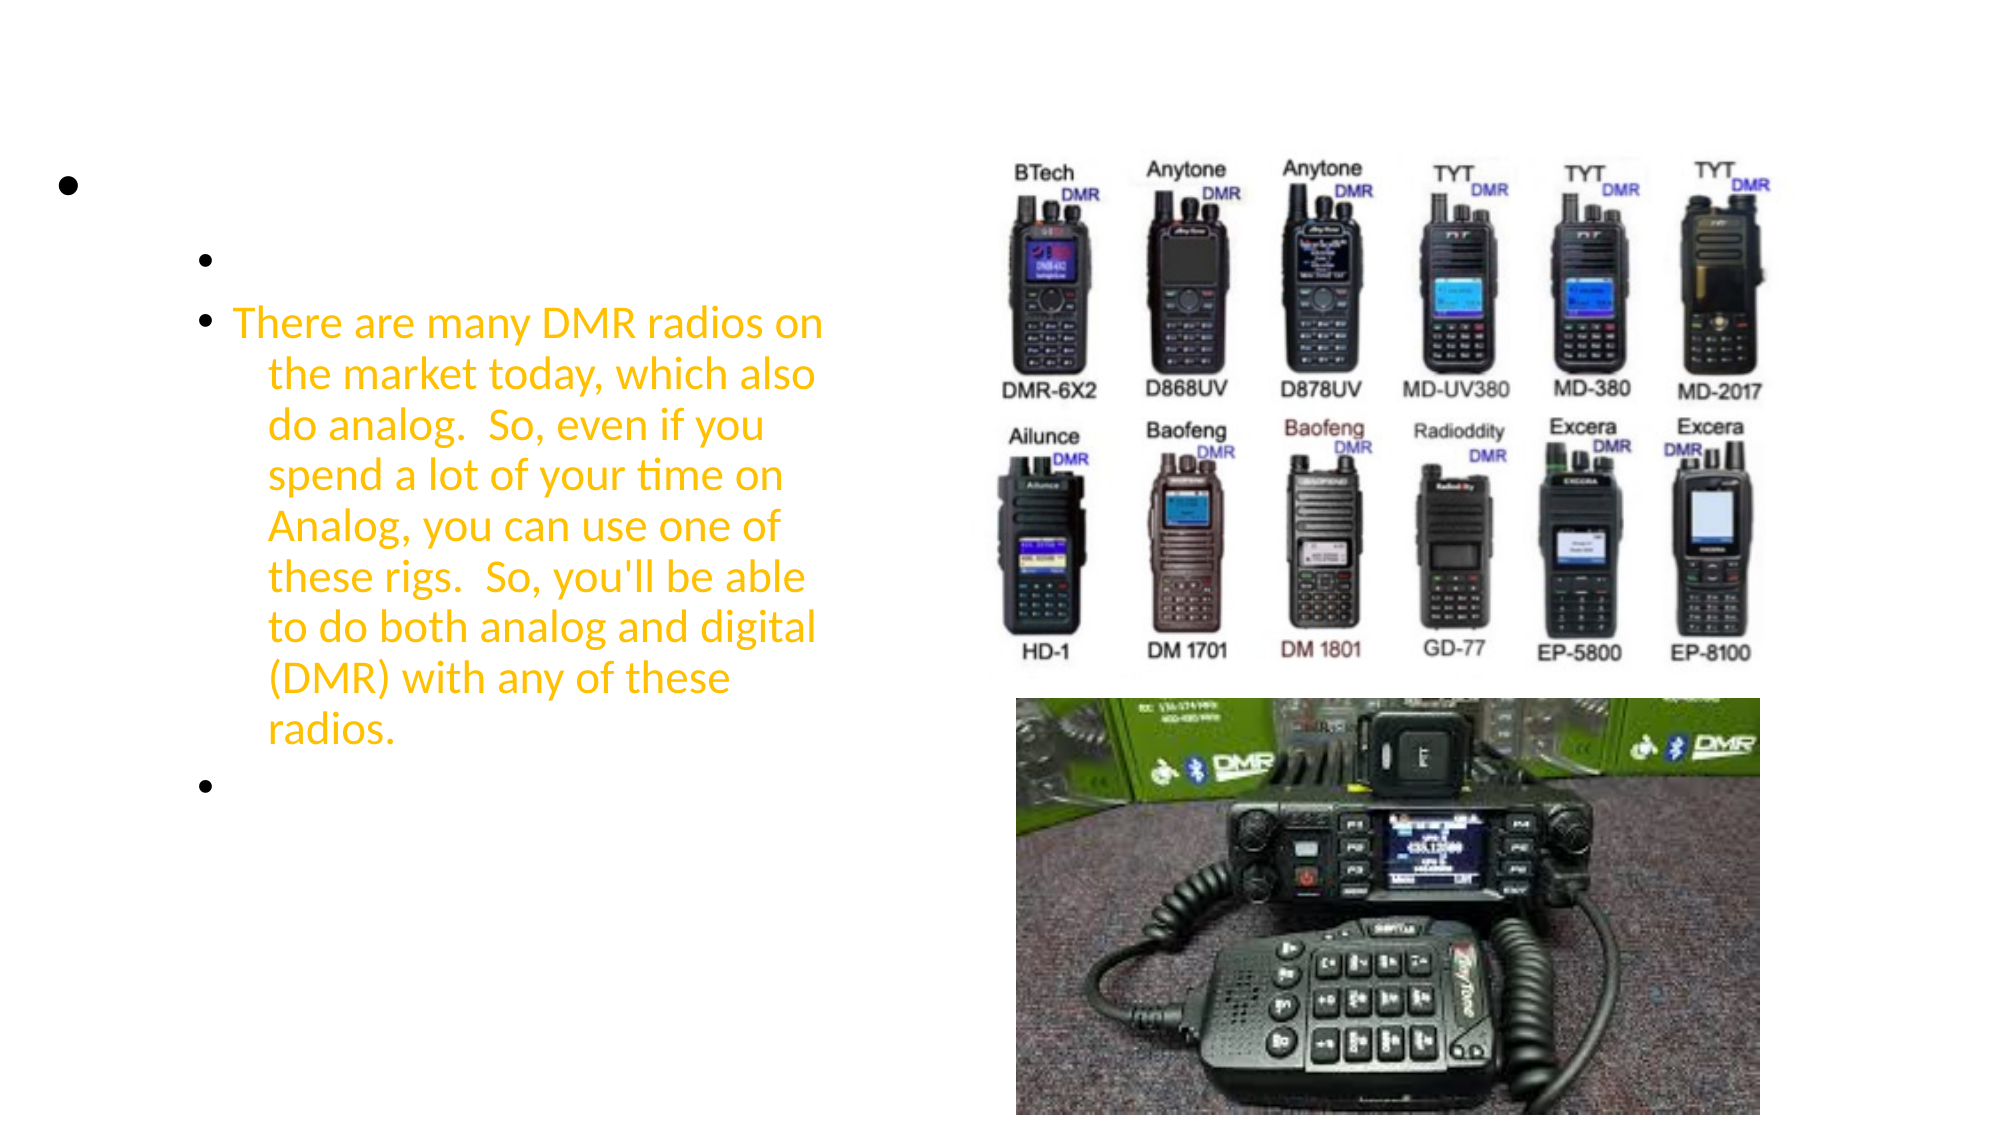

# What else do I need to get started in DMR?
A DMR radio
HT and Mobile
There are many DMR radios on the market today, which also do analog. So, even if you spend a lot of your time on Analog, you can use one of these rigs. So, you'll be able to do both analog and digital (DMR) with any of these radios.
They vary in cost, but from my experience, the cheaper ones are generally more difficult to program and lack features and memory of those that are more expensive.